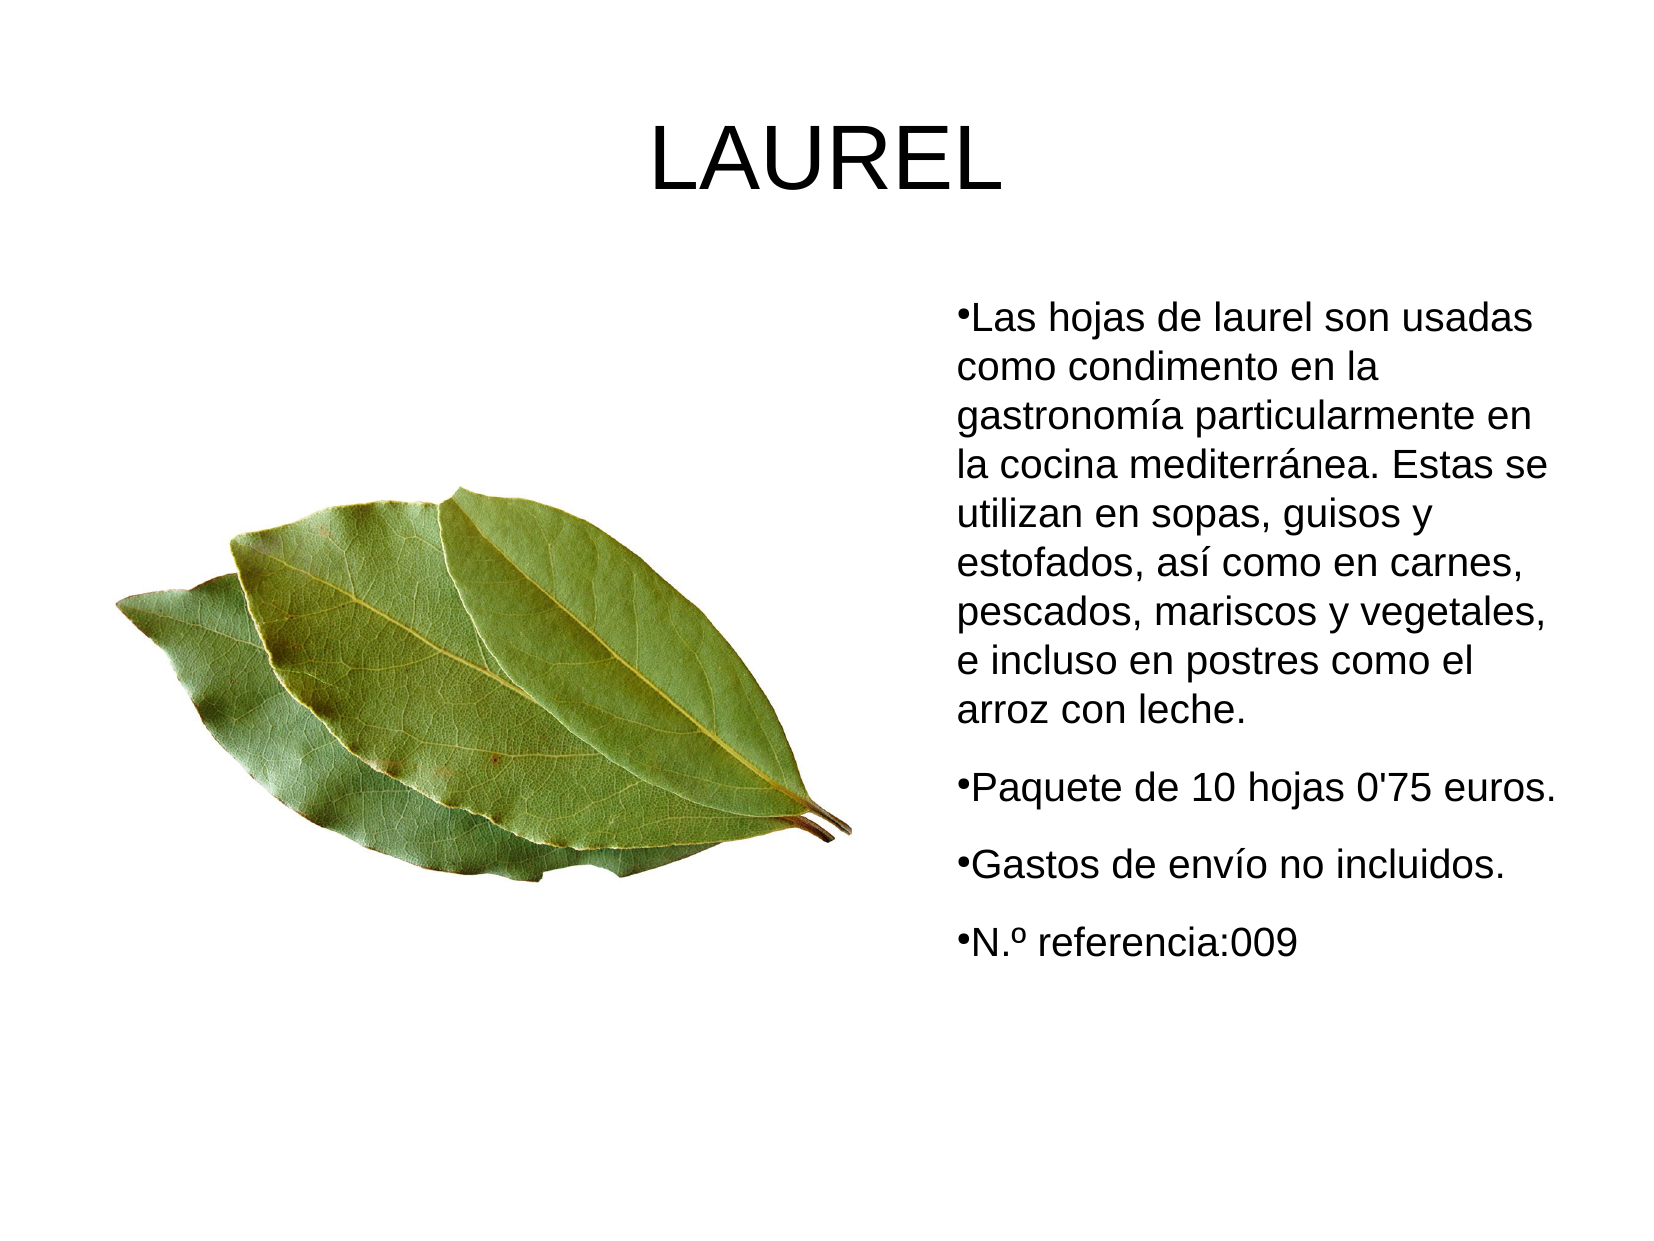

# LAUREL
Las hojas de laurel son usadas como condimento en la gastronomía particularmente en la cocina mediterránea. Estas se utilizan en sopas, guisos y estofados, así como en carnes, pescados, mariscos y vegetales, e incluso en postres como el arroz con leche.
Paquete de 10 hojas 0'75 euros.
Gastos de envío no incluidos.
N.º referencia:009